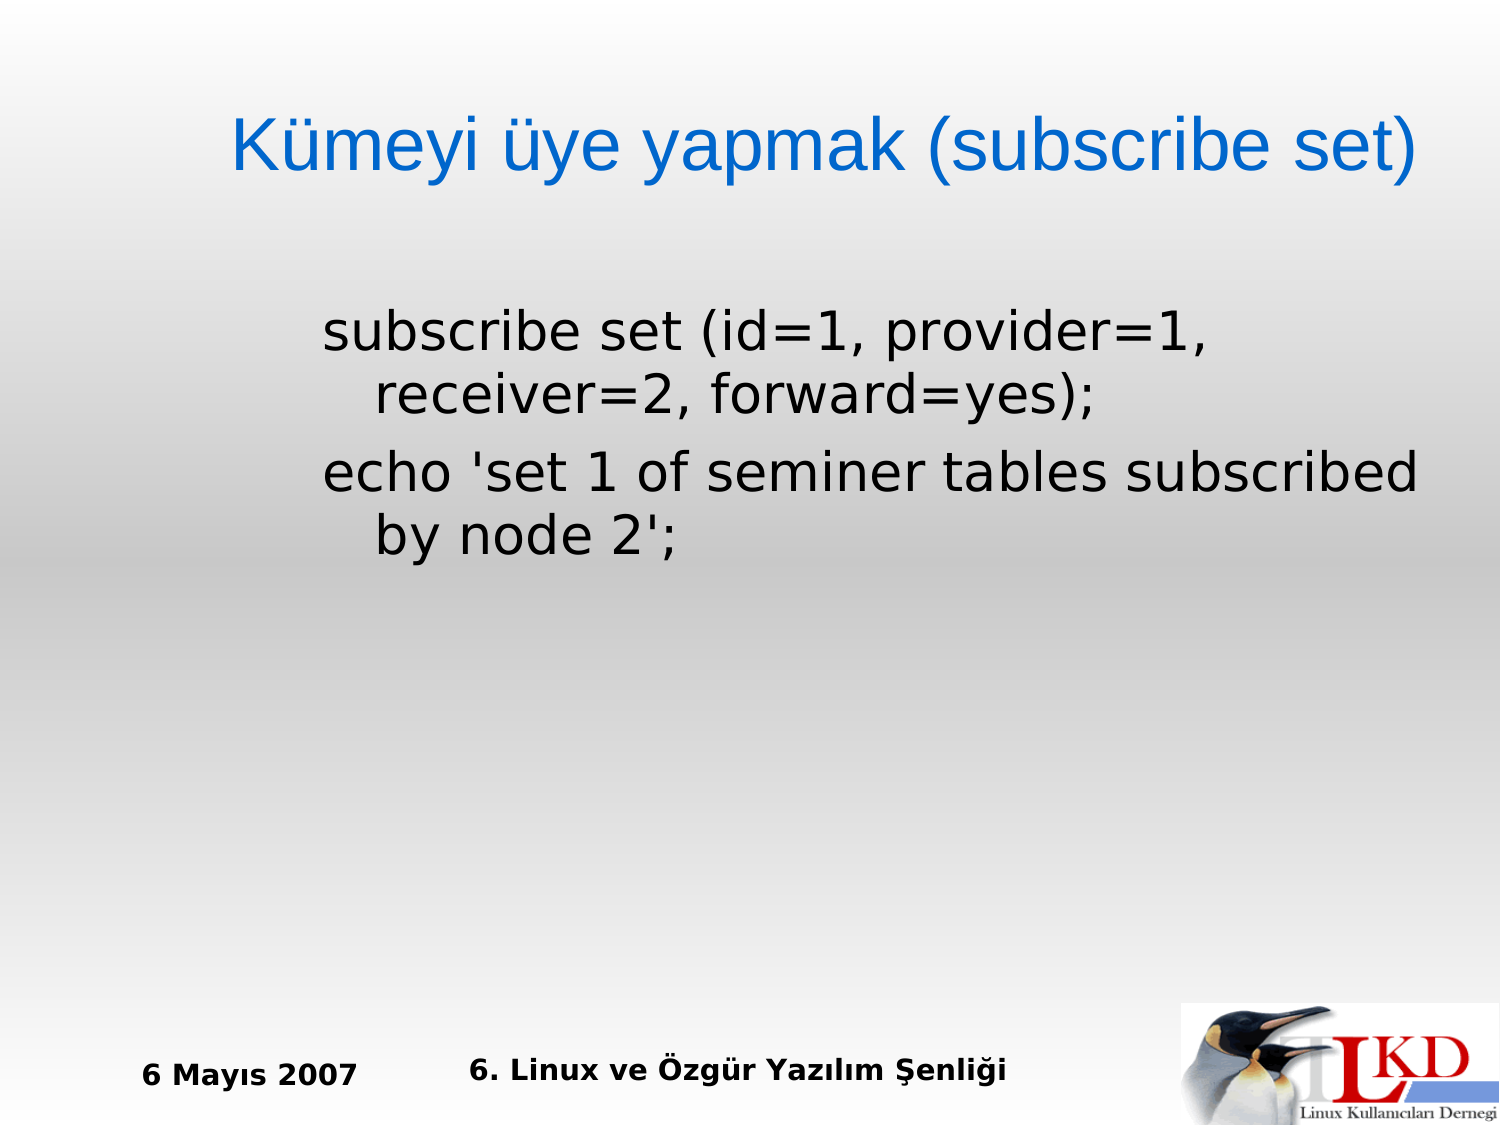

# Kümeyi üye yapmak (subscribe set)
subscribe set (id=1, provider=1, receiver=2, forward=yes);
echo 'set 1 of seminer tables subscribed by node 2';